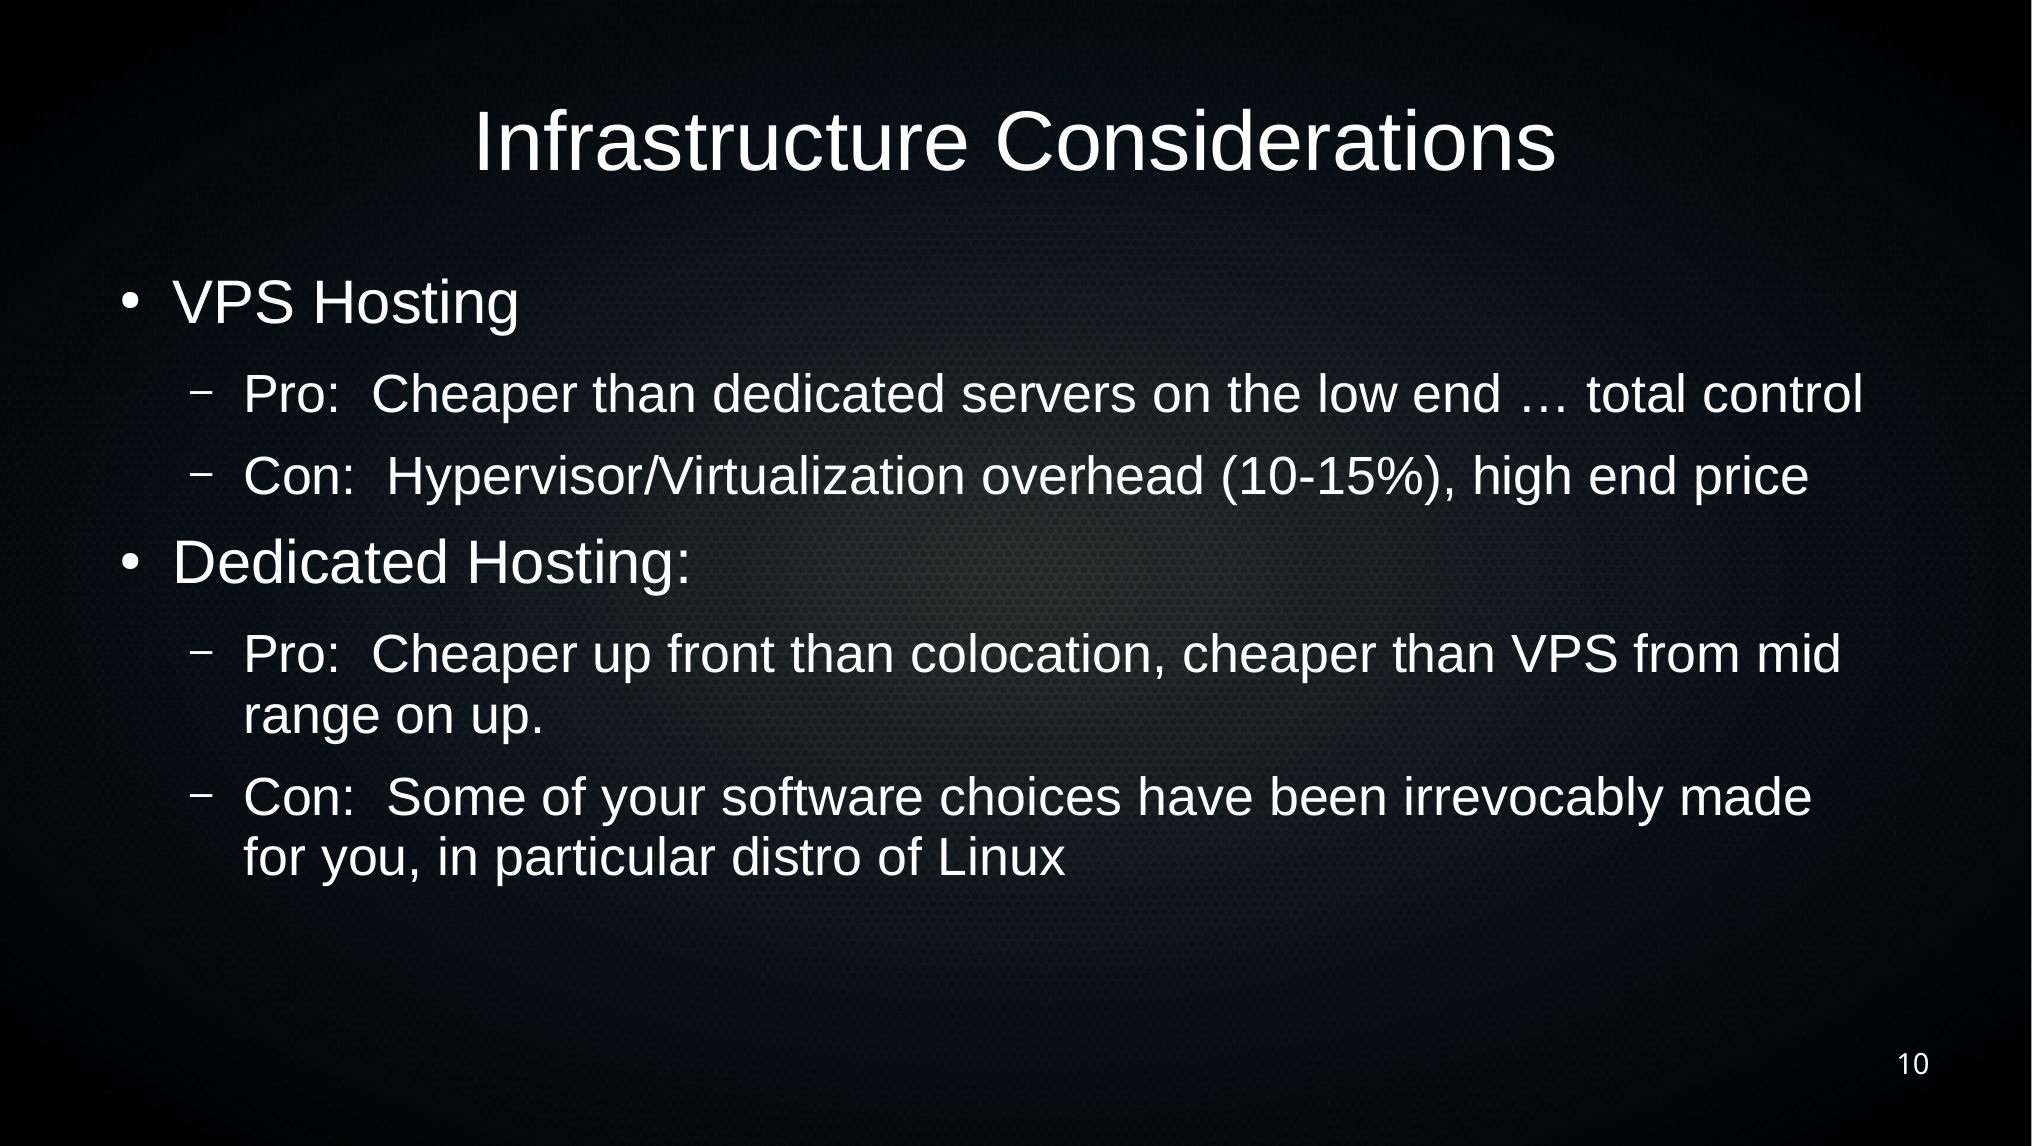

# Infrastructure Considerations
VPS Hosting
Pro: Cheaper than dedicated servers on the low end … total control
Con: Hypervisor/Virtualization overhead (10-15%), high end price
Dedicated Hosting:
Pro: Cheaper up front than colocation, cheaper than VPS from mid range on up.
Con: Some of your software choices have been irrevocably made for you, in particular distro of Linux
10